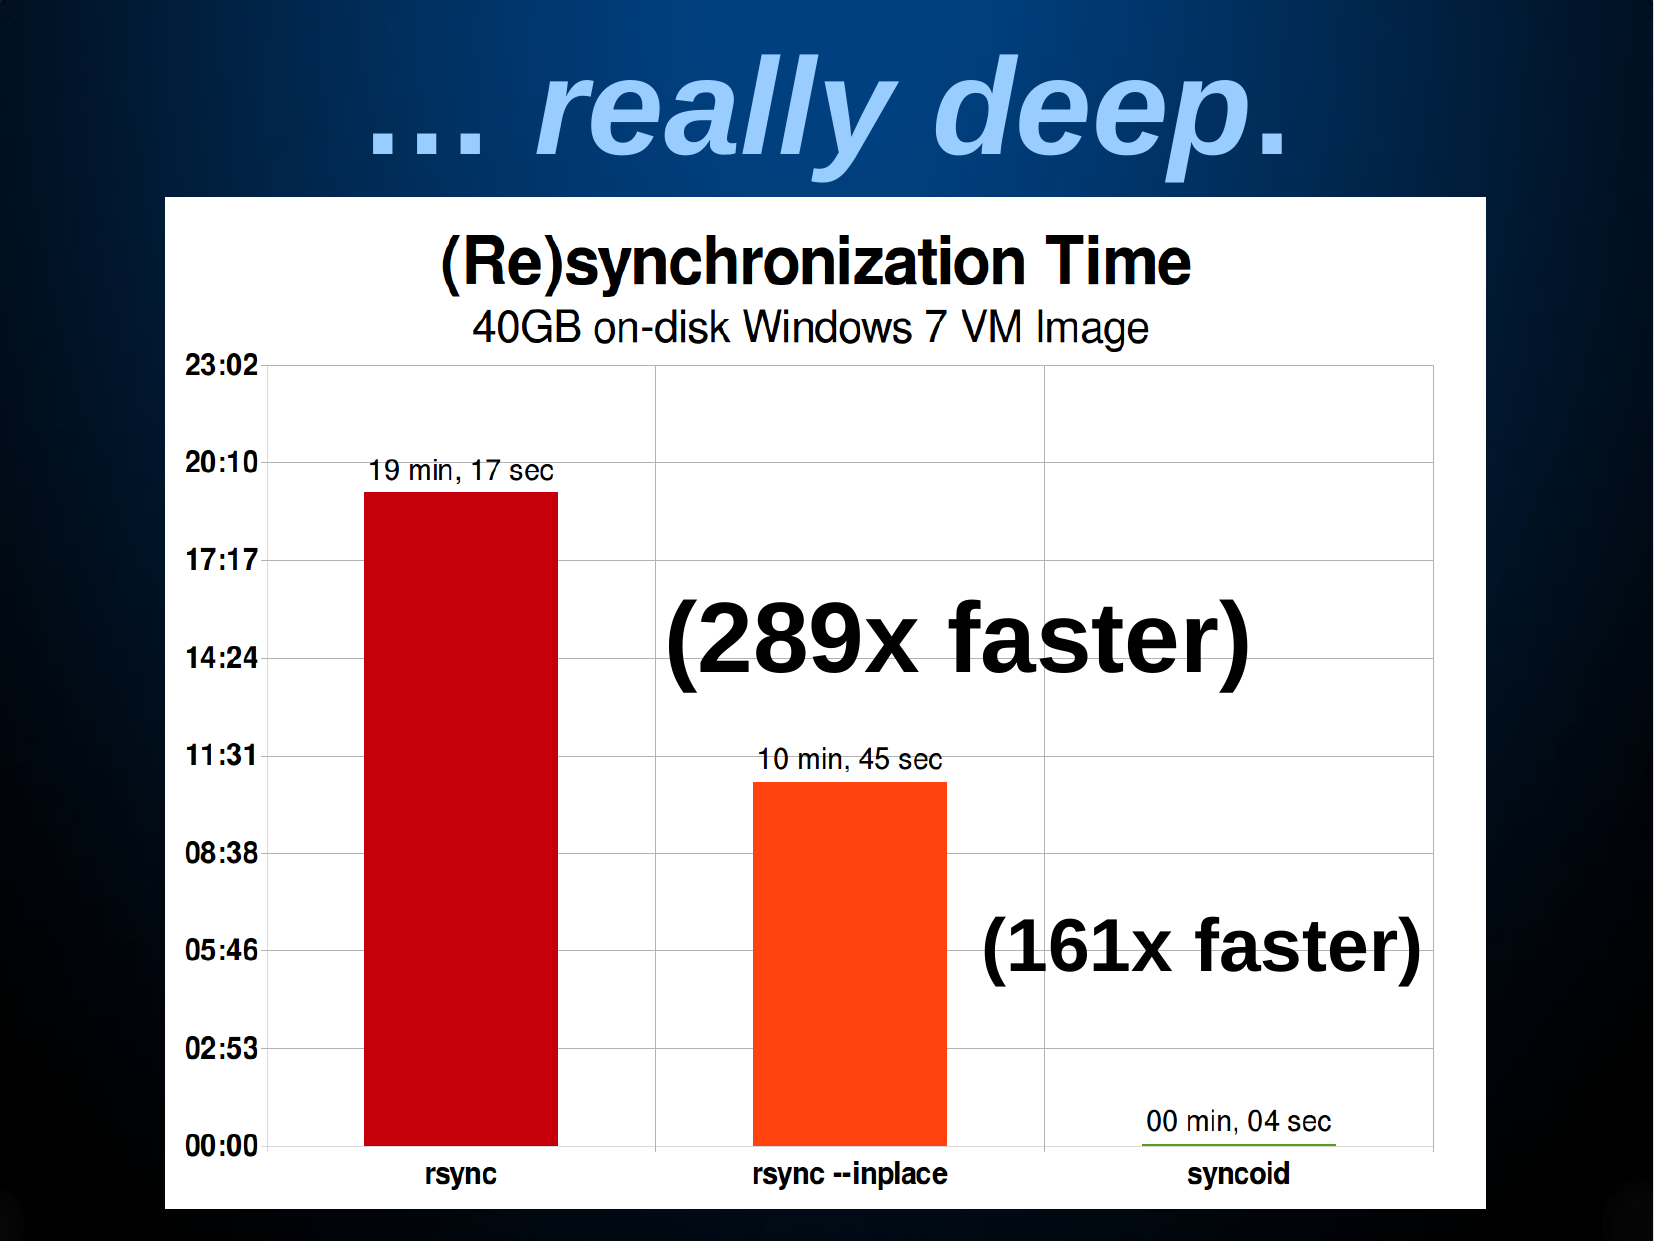

# … really deep.
 (289x faster)
 (161x faster)